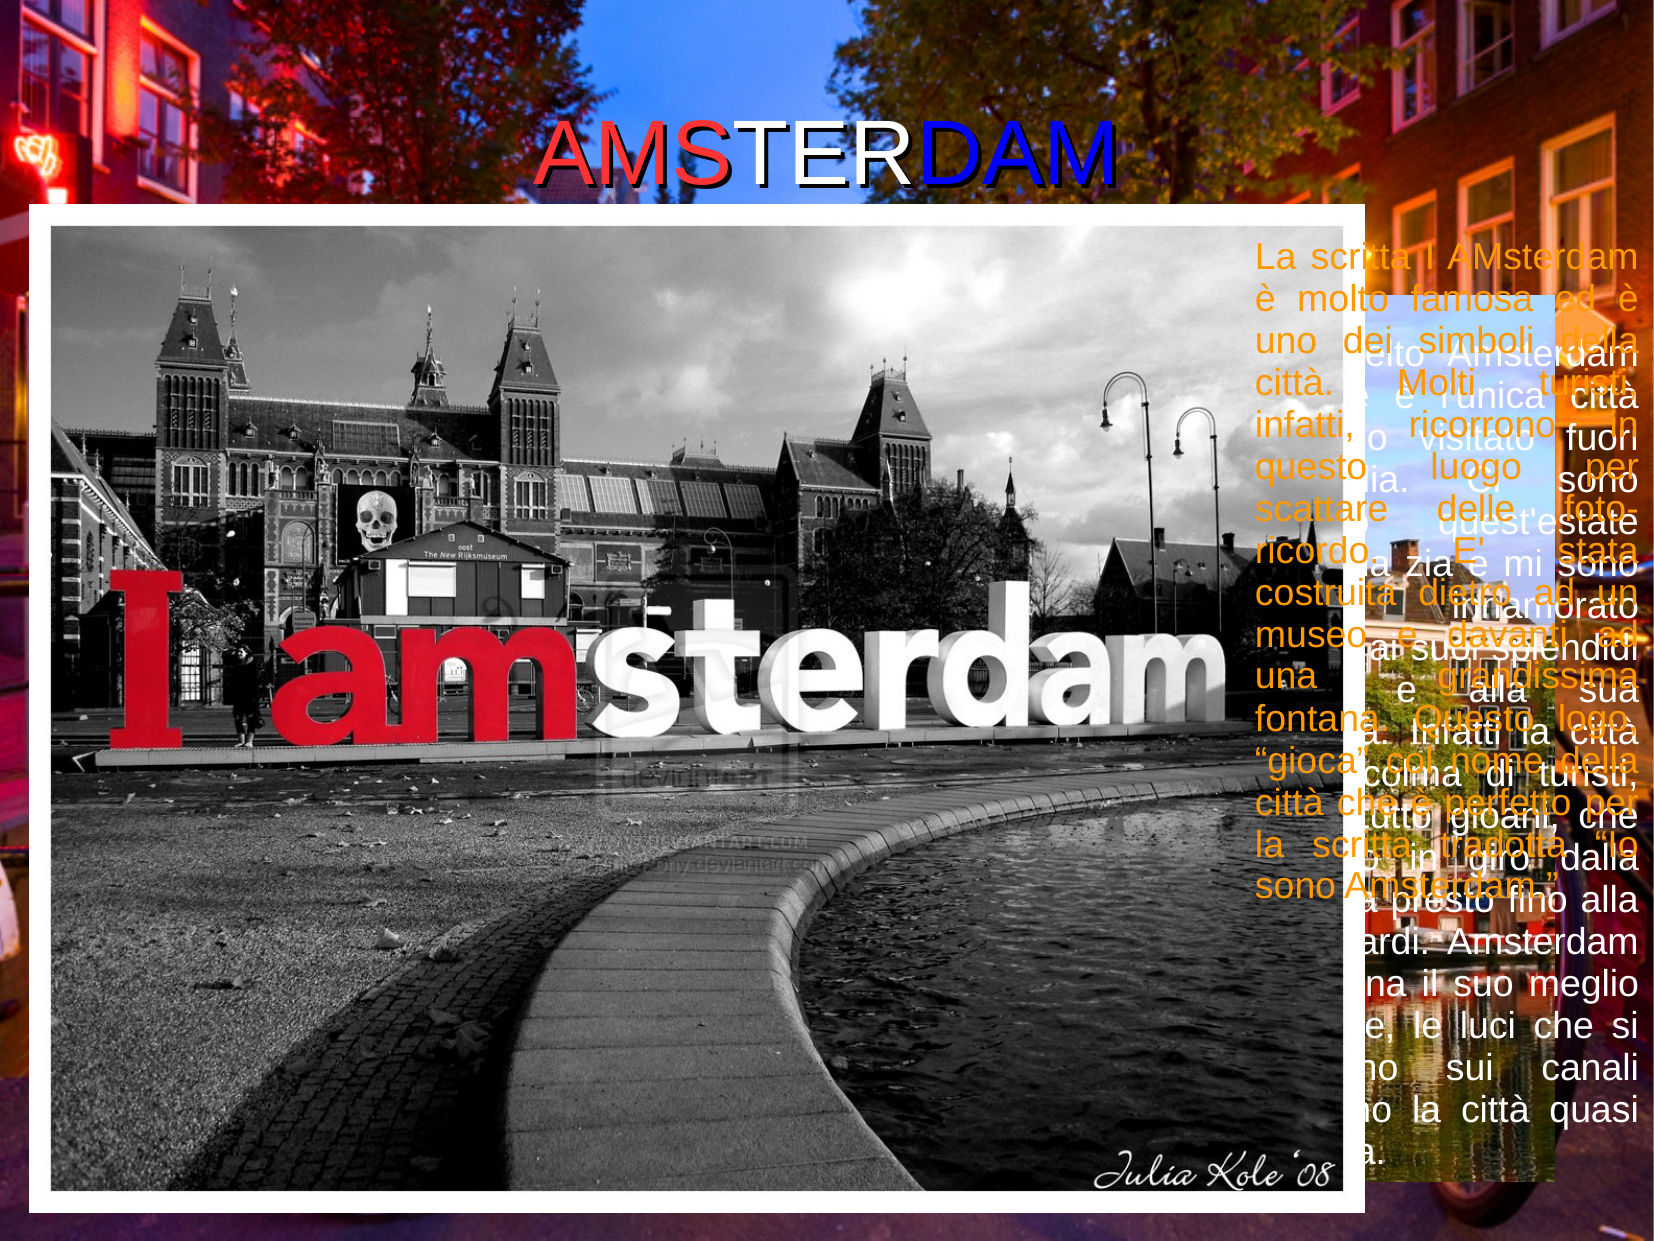

# AMSTERDAM
La scritta I AMsterdam è molto famosa ed è uno dei simboli della città. Molti turisti, infatti, ricorrono in questo luogo per scattare delle foto- ricordo. E' stata costruita dietro ad un museo e davanti ad una grandissima fontana. Questo logo, “gioca” col nome della città che è perfetto per la scritta tradotta “Io sono Amsterdam.”
Ho scelto Amsterdam perché è l'unica città che ho visitato fuori dall'Italia. Ci sono andato quest'estate con mia zia e mi sono subito innamorato grazie ai suoi splendidi colori e alla sua vivacità. Infatti la città è stracolma di turisti, soprattutto gioani, che restano in giro dalla mattina presto fino alla sera tardi. Amsterdam sprigiona il suo meglio di notte, le luci che si riflettono sui canali rendono la città quasi magica.